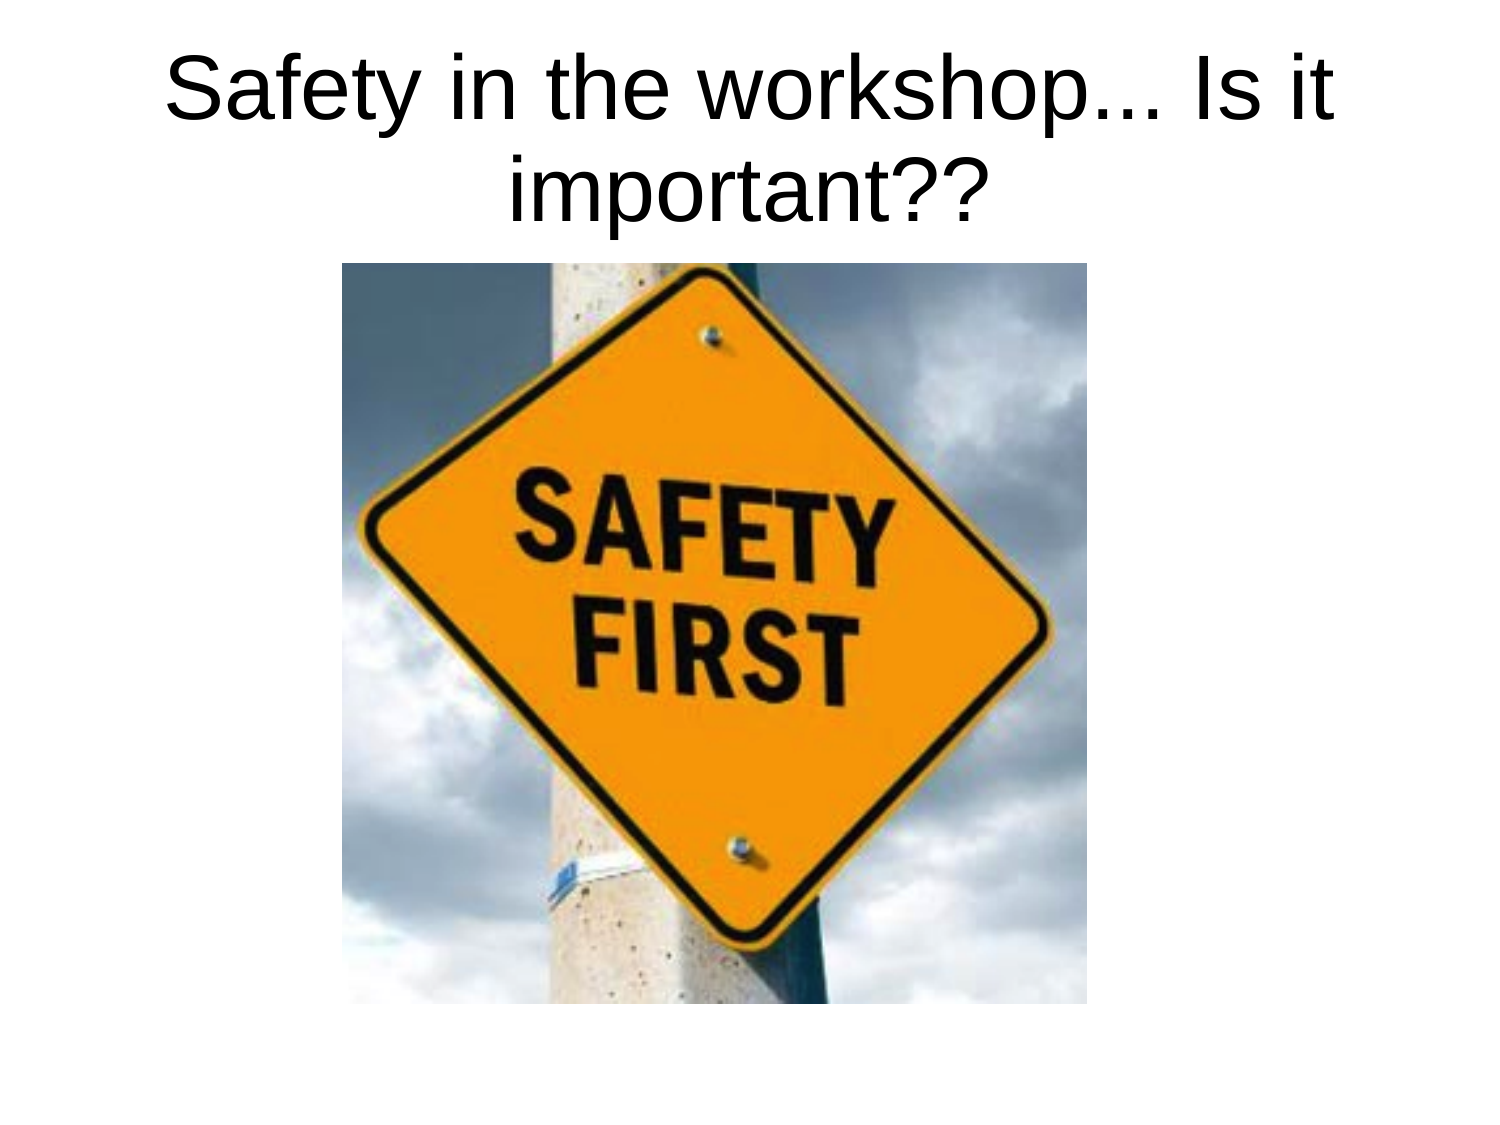

# Safety in the workshop... Is it important??